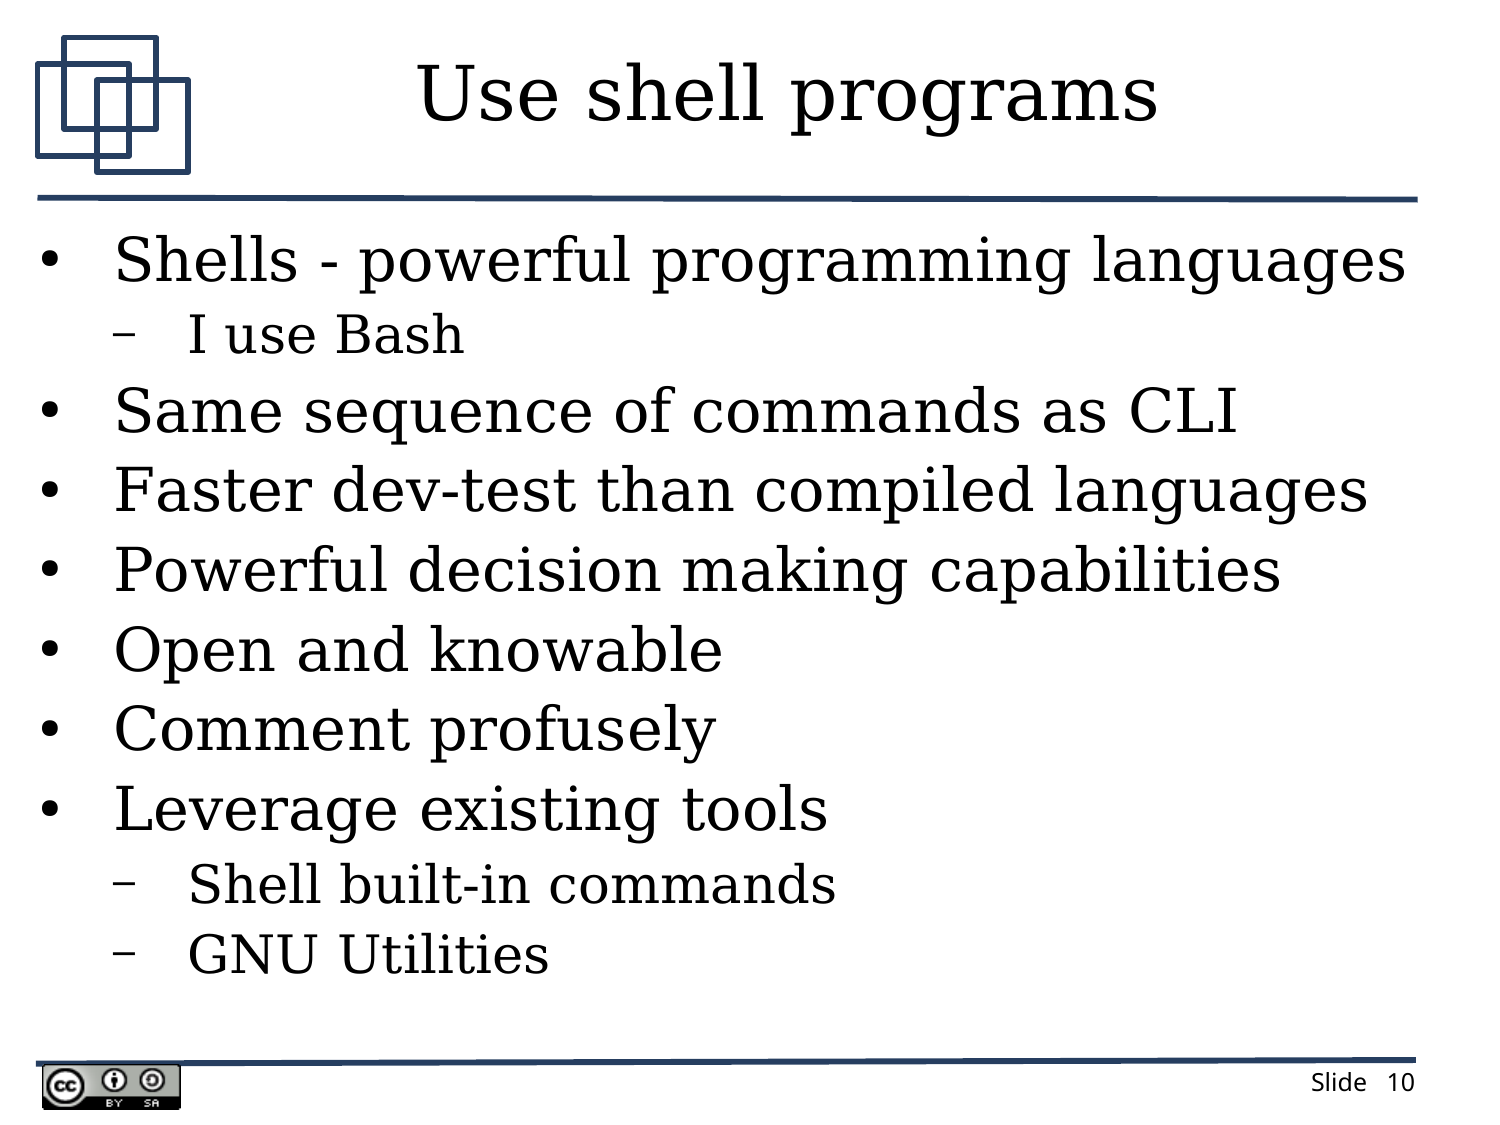

# Use shell programs
Shells - powerful programming languages
I use Bash
Same sequence of commands as CLI
Faster dev-test than compiled languages
Powerful decision making capabilities
Open and knowable
Comment profusely
Leverage existing tools
Shell built-in commands
GNU Utilities